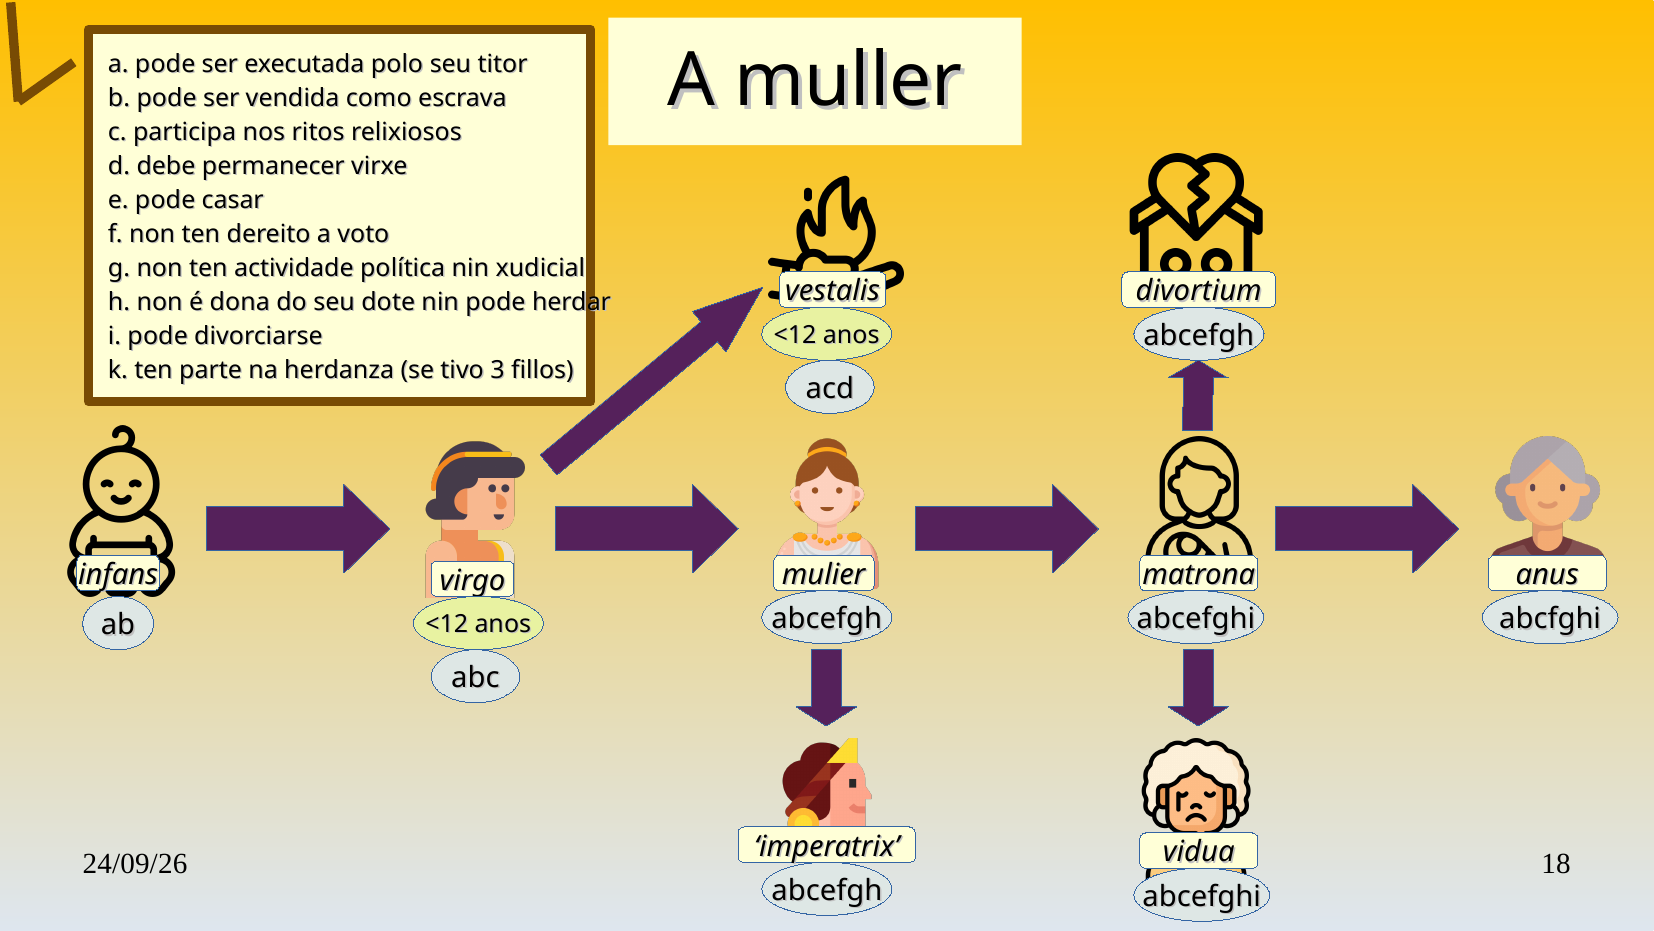

A muller
a. pode ser executada polo seu titor
b. pode ser vendida como escrava
c. participa nos ritos relixiosos
d. debe permanecer virxe
e. pode casar
f. non ten dereito a voto
g. non ten actividade política nin xudicial
h. non é dona do seu dote nin pode herdar
i. pode divorciarse
k. ten parte na herdanza (se tivo 3 fillos)
vestalis
divortium
<12 anos
abcefgh
acd
infans
mulier
matrona
anus
virgo
abcefgh
abcefghi
abcfghi
ab
<12 anos
abc
‘imperatrix’
vidua
18
abcefgh
abcefghi